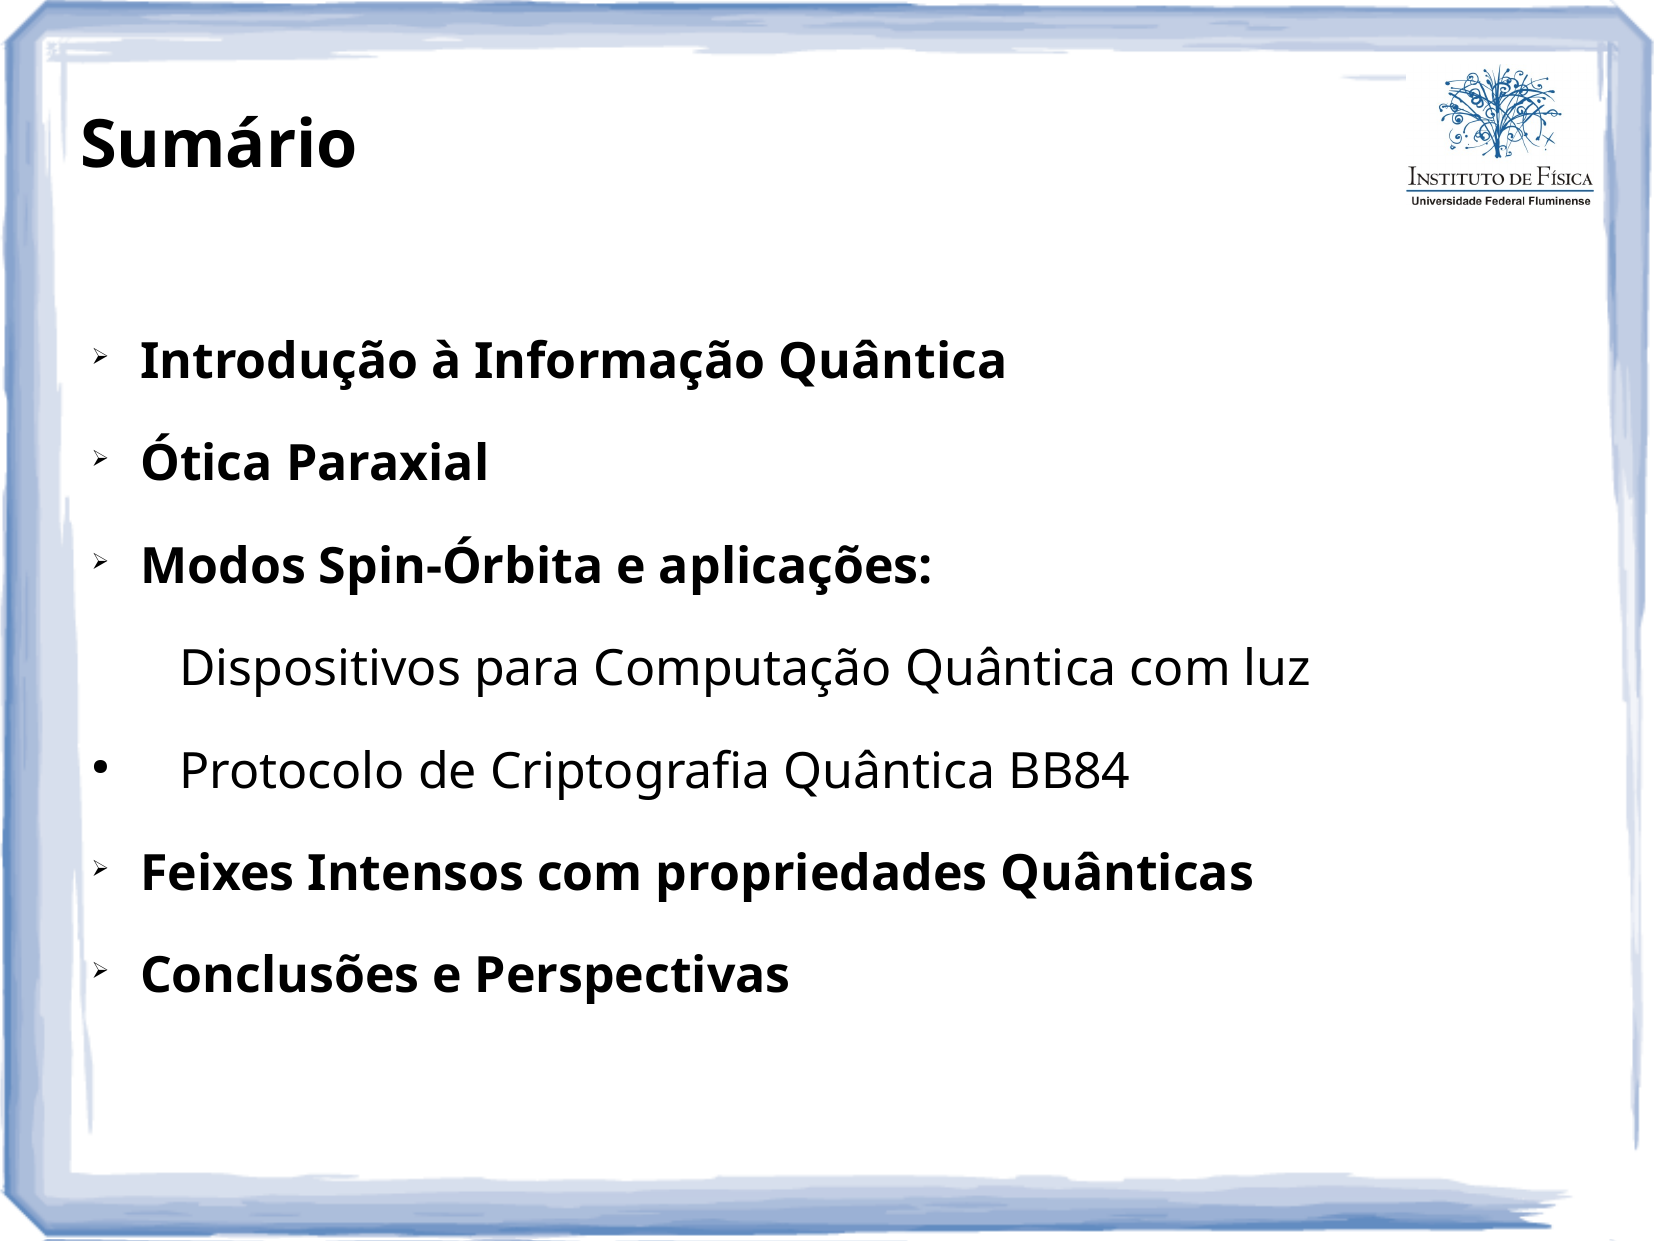

Sumário
 Introdução à Informação Quântica
 Ótica Paraxial
 Modos Spin-Órbita e aplicações:
 Dispositivos para Computação Quântica com luz
 Protocolo de Criptografia Quântica BB84
 Feixes Intensos com propriedades Quânticas
 Conclusões e Perspectivas